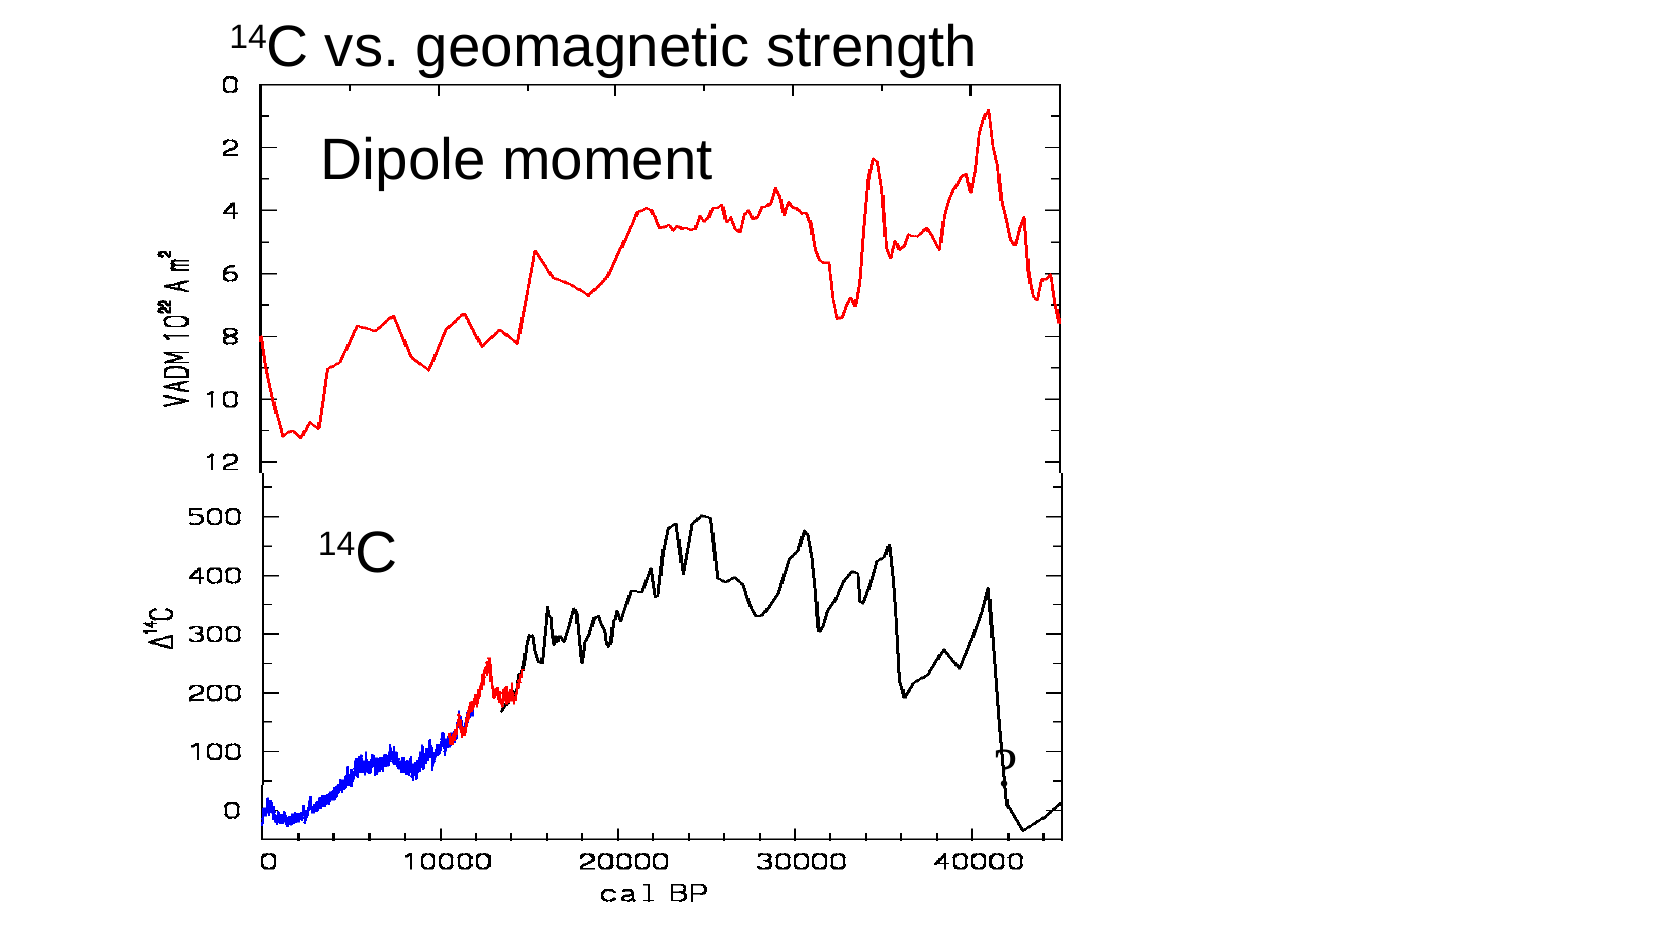

14C vs. geomagnetic strength
Dipole moment
14C
?